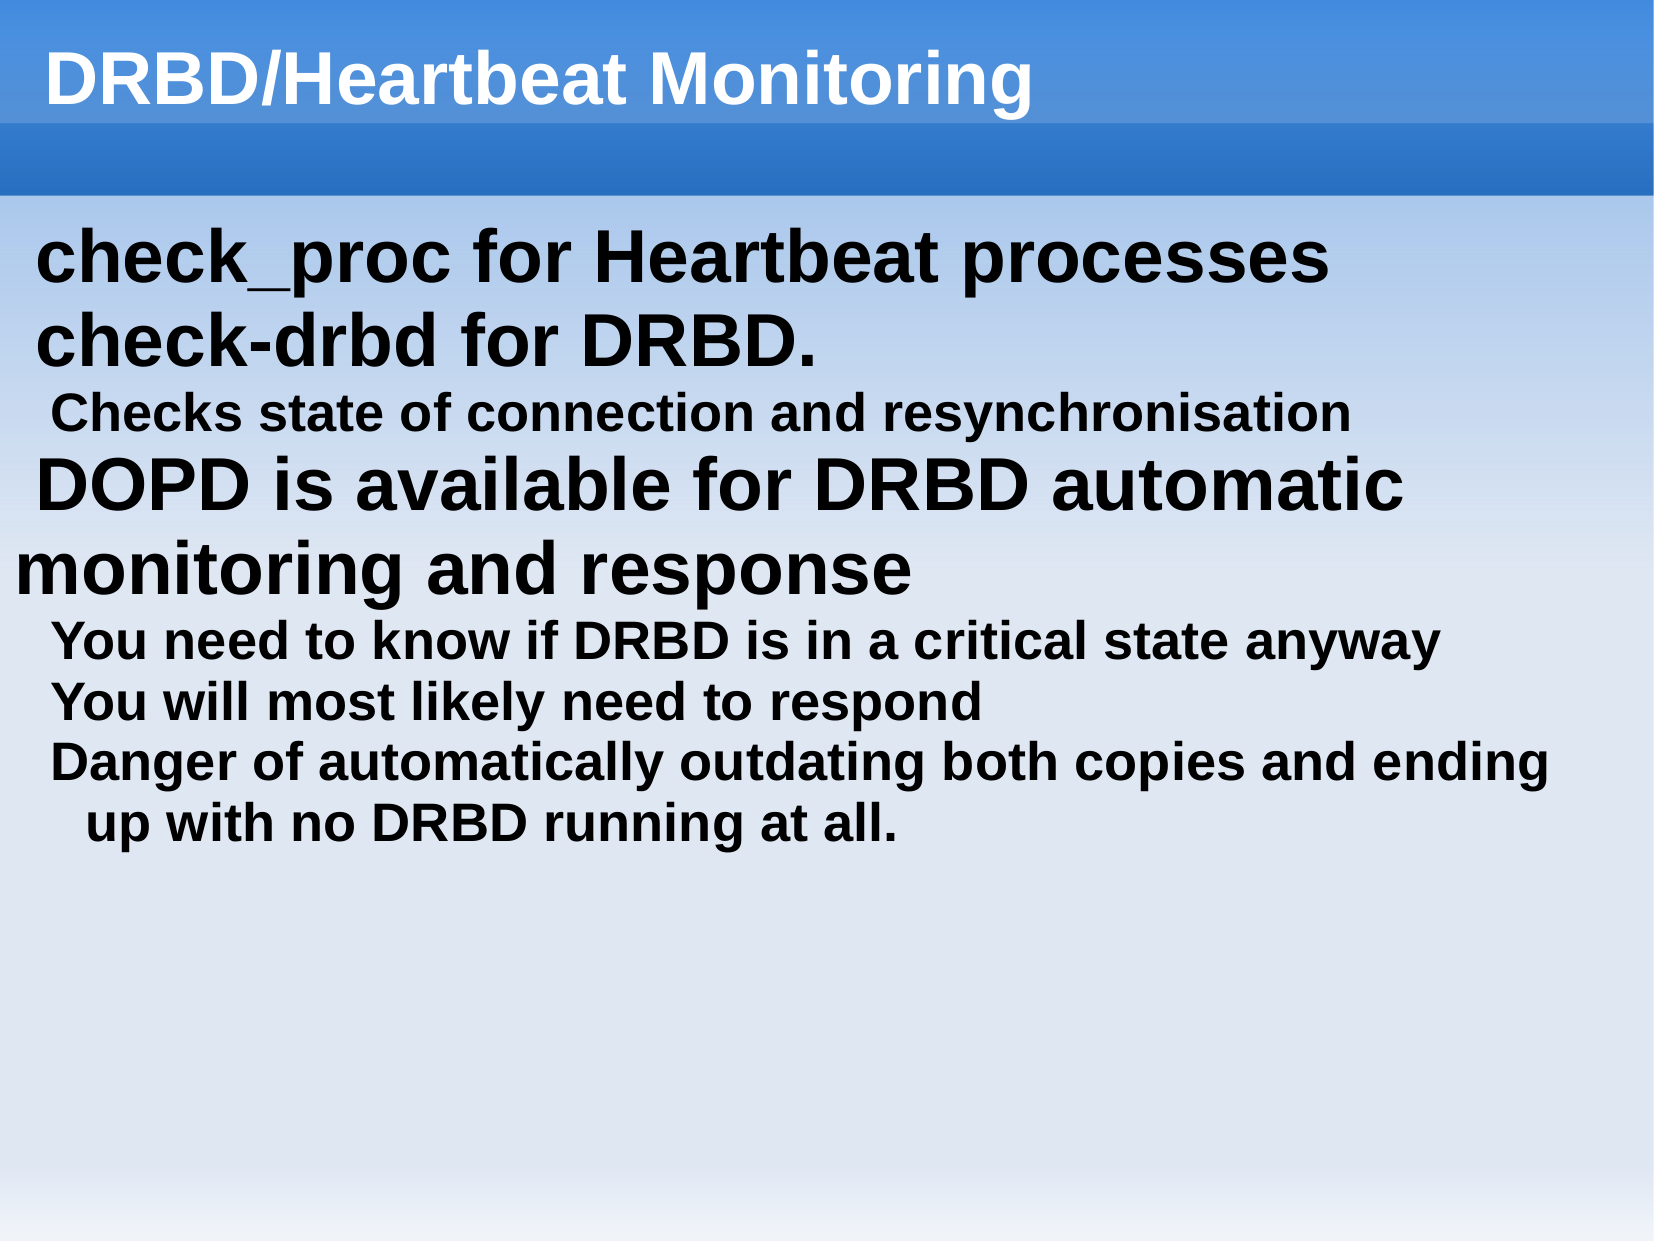

DRBD/Heartbeat Monitoring
 check_proc for Heartbeat processes
 check-drbd for DRBD.
Checks state of connection and resynchronisation
 DOPD is available for DRBD automatic monitoring and response
You need to know if DRBD is in a critical state anyway
You will most likely need to respond
Danger of automatically outdating both copies and ending up with no DRBD running at all.